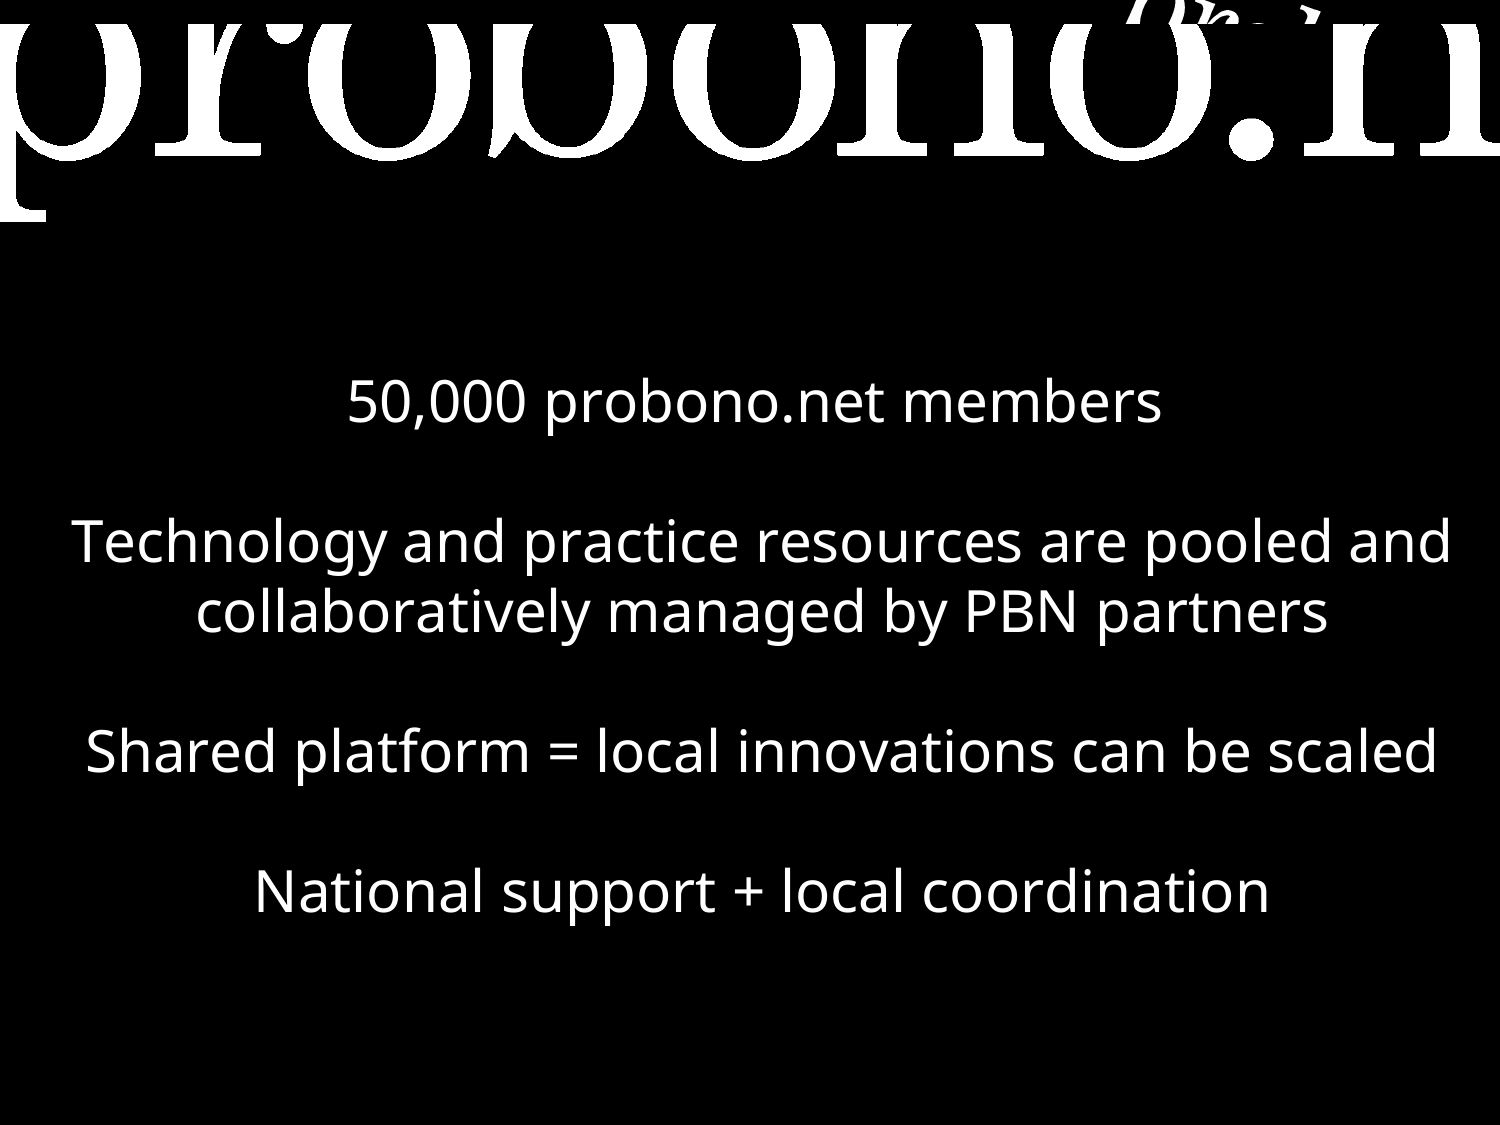

#
50,000 probono.net members
Technology and practice resources are pooled and collaboratively managed by PBN partners
Shared platform = local innovations can be scaled
National support + local coordination